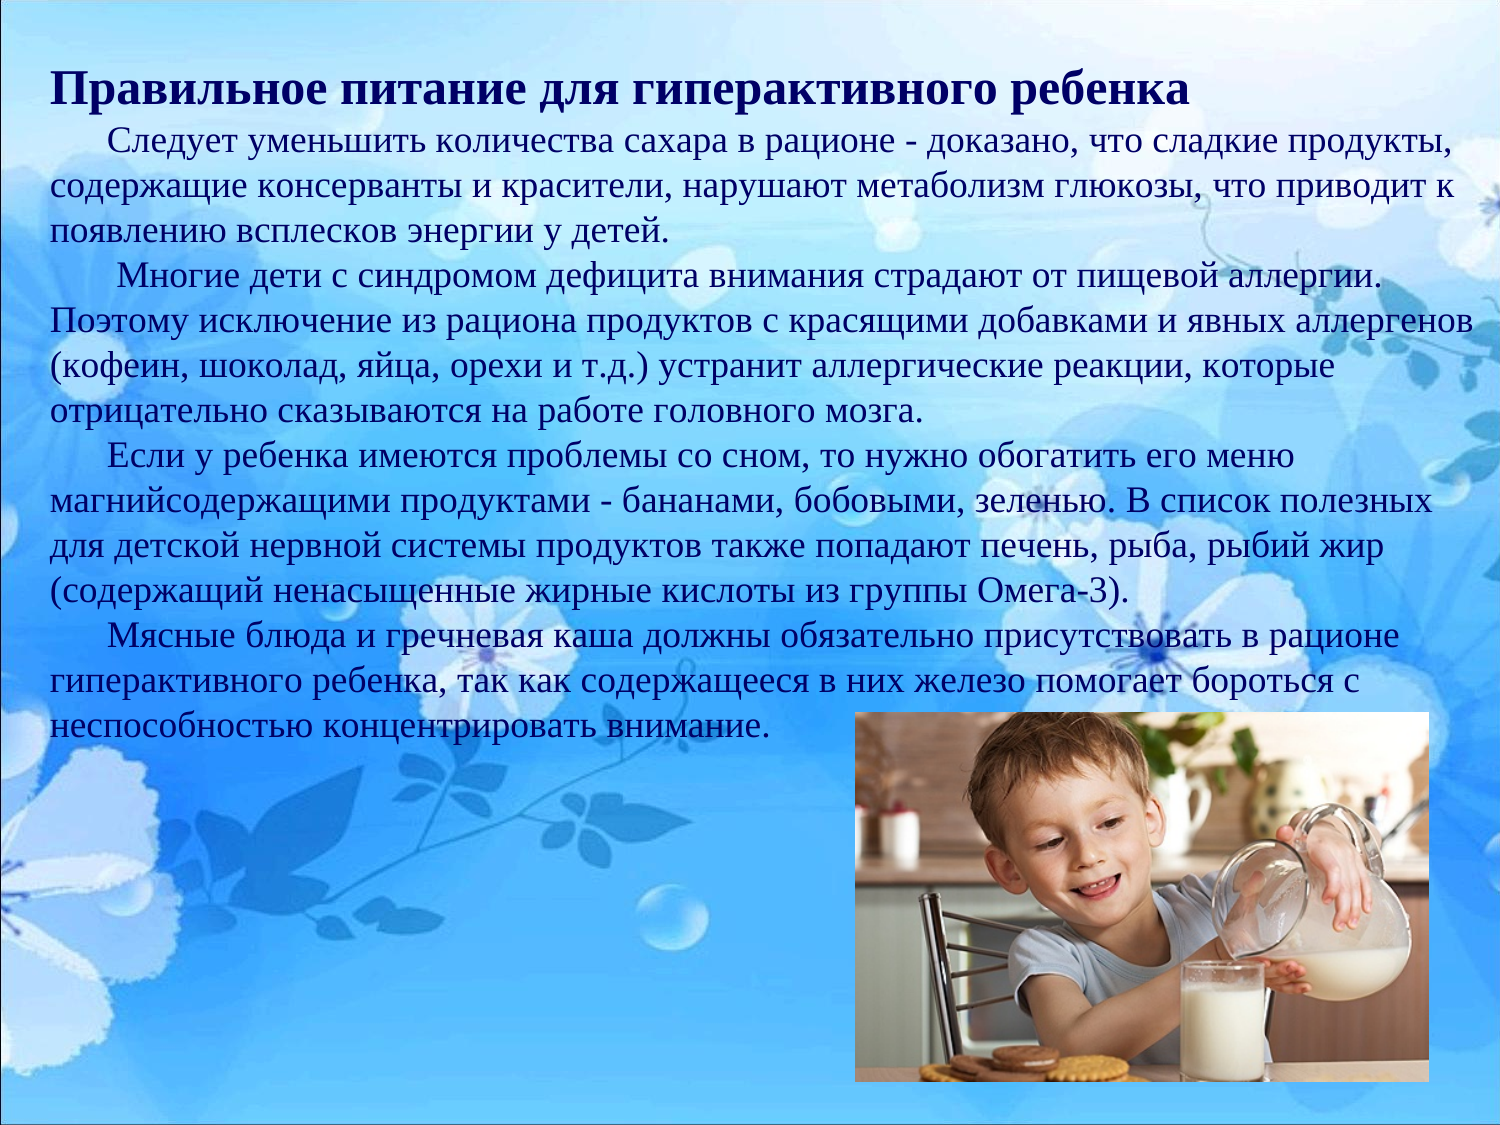

Правильное питание для гиперактивного ребенка
 Следует уменьшить количества сахара в рационе - доказано, что сладкие продукты, содержащие консерванты и красители, нарушают метаболизм глюкозы, что приводит к появлению всплесков энергии у детей.
  Многие дети с синдромом дефицита внимания страдают от пищевой аллергии. Поэтому исключение из рациона продуктов с красящими добавками и явных аллергенов (кофеин, шоколад, яйца, орехи и т.д.) устранит аллергические реакции, которые отрицательно сказываются на работе головного мозга.
 Если у ребенка имеются проблемы со сном, то нужно обогатить его меню магнийсодержащими продуктами - бананами, бобовыми, зеленью. В список полезных для детской нервной системы продуктов также попадают печень, рыба, рыбий жир (содержащий ненасыщенные жирные кислоты из группы Омега-3).
  Мясные блюда и гречневая каша должны обязательно присутствовать в рационе гиперактивного ребенка, так как содержащееся в них железо помогает бороться с неспособностью концентрировать внимание.